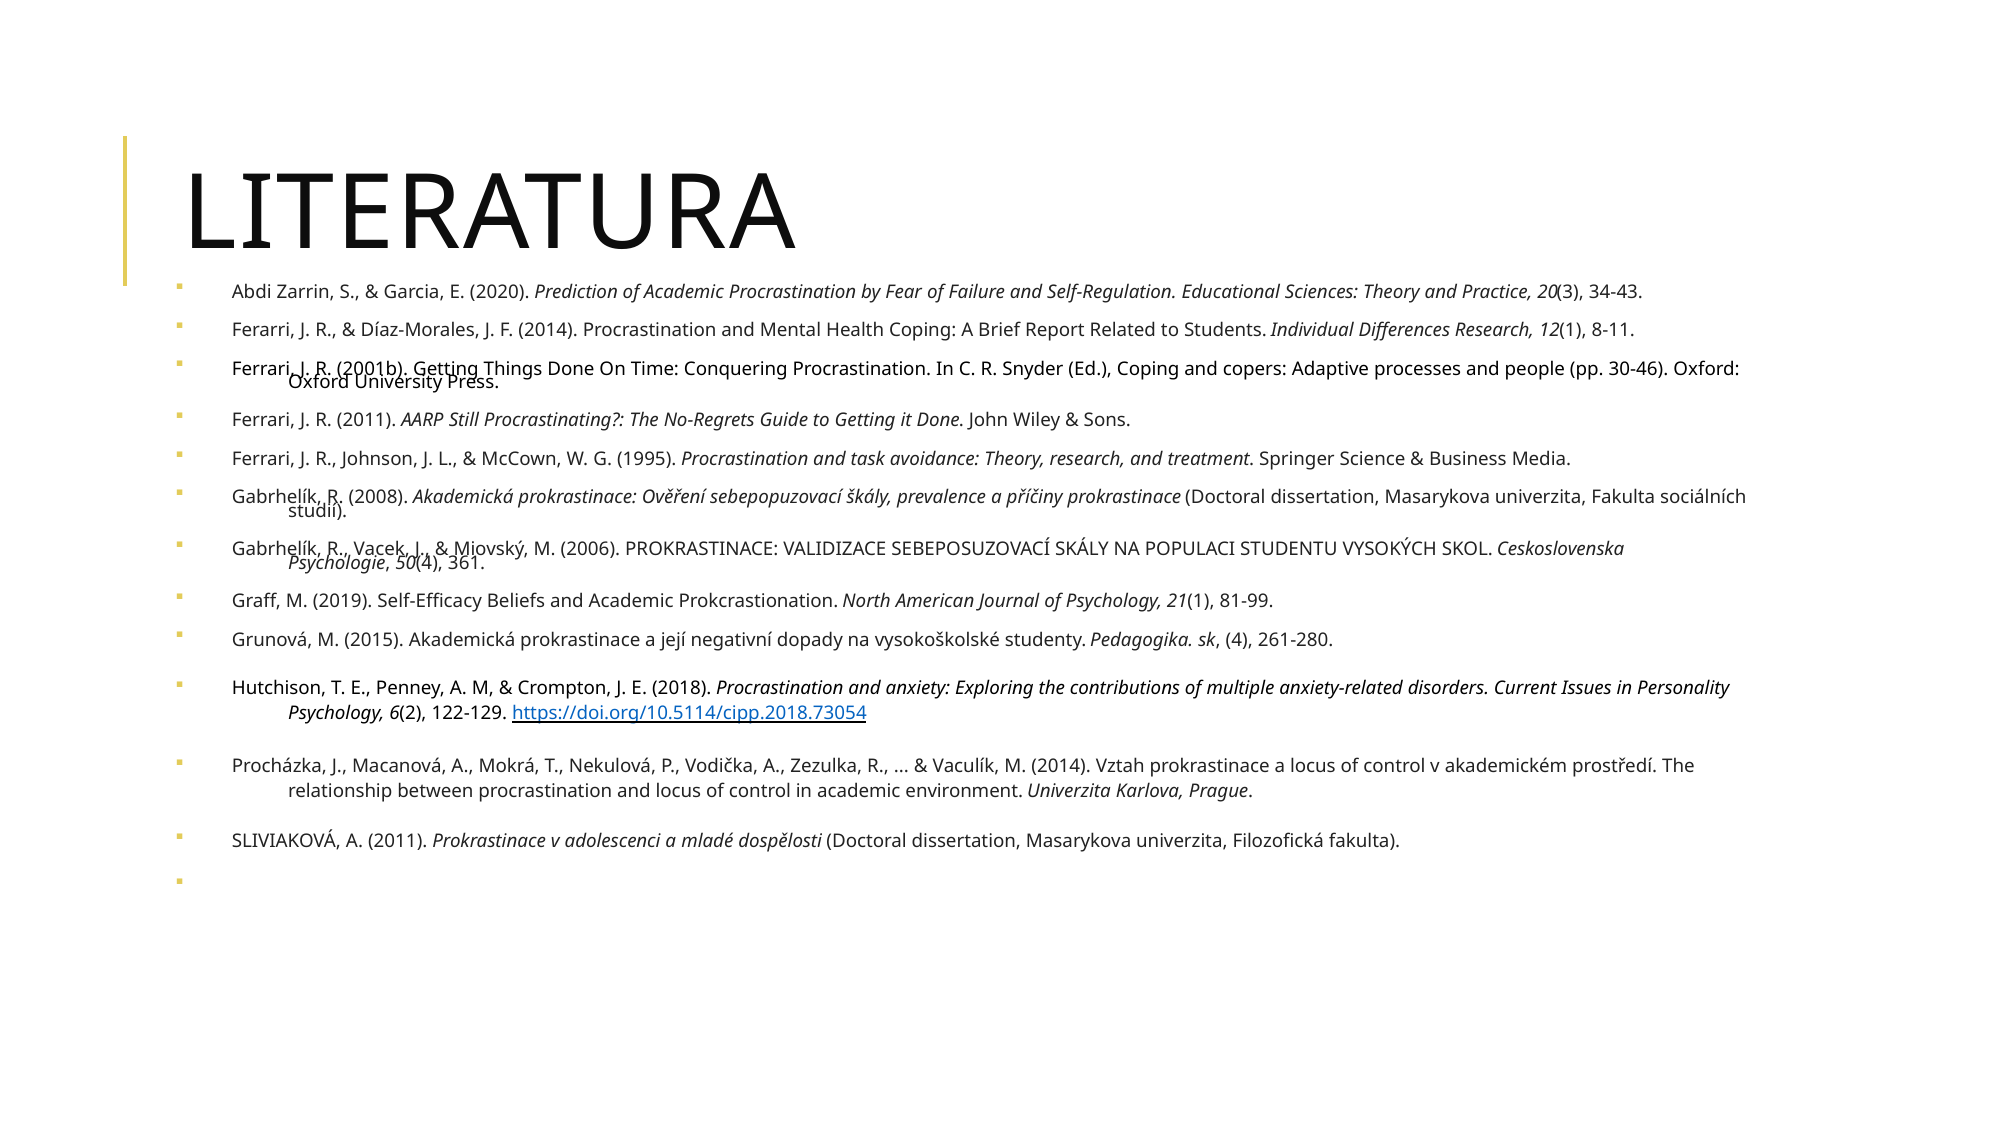

# literatura
Abdi Zarrin, S., & Garcia, E. (2020). Prediction of Academic Procrastination by Fear of Failure and Self-Regulation. Educational Sciences: Theory and Practice, 20(3), 34-43.
Ferarri, J. R., & Díaz-Morales, J. F. (2014). Procrastination and Mental Health Coping: A Brief Report Related to Students. Individual Differences Research, 12(1), 8-11.
Ferrari, J. R. (2001b). Getting Things Done On Time: Conquering Procrastination. In C. R. Snyder (Ed.), Coping and copers: Adaptive processes and people (pp. 30-46). Oxford: Oxford University Press.
Ferrari, J. R. (2011). AARP Still Procrastinating?: The No-Regrets Guide to Getting it Done. John Wiley & Sons.
Ferrari, J. R., Johnson, J. L., & McCown, W. G. (1995). Procrastination and task avoidance: Theory, research, and treatment. Springer Science & Business Media.
Gabrhelík, R. (2008). Akademická prokrastinace: Ověření sebepopuzovací škály, prevalence a příčiny prokrastinace (Doctoral dissertation, Masarykova univerzita, Fakulta sociálních studií).
Gabrhelík, R., Vacek, J., & Miovský, M. (2006). PROKRASTINACE: VALIDIZACE SEBEPOSUZOVACÍ SKÁLY NA POPULACI STUDENTU VYSOKÝCH SKOL. Ceskoslovenska Psychologie, 50(4), 361.
Graff, M. (2019). Self-Efficacy Beliefs and Academic Prokcrastionation. North American Journal of Psychology, 21(1), 81-99.
Grunová, M. (2015). Akademická prokrastinace a její negativní dopady na vysokoškolské studenty. Pedagogika. sk, (4), 261-280.
Hutchison, T. E., Penney, A. M, & Crompton, J. E. (2018). Procrastination and anxiety: Exploring the contributions of multiple anxiety-related disorders. Current Issues in Personality Psychology, 6(2), 122-129. https://doi.org/10.5114/cipp.2018.73054
Procházka, J., Macanová, A., Mokrá, T., Nekulová, P., Vodička, A., Zezulka, R., ... & Vaculík, M. (2014). Vztah prokrastinace a locus of control v akademickém prostředí. The relationship between procrastination and locus of control in academic environment. Univerzita Karlova, Prague.
SLIVIAKOVÁ, A. (2011). Prokrastinace v adolescenci a mladé dospělosti (Doctoral dissertation, Masarykova univerzita, Filozofická fakulta).